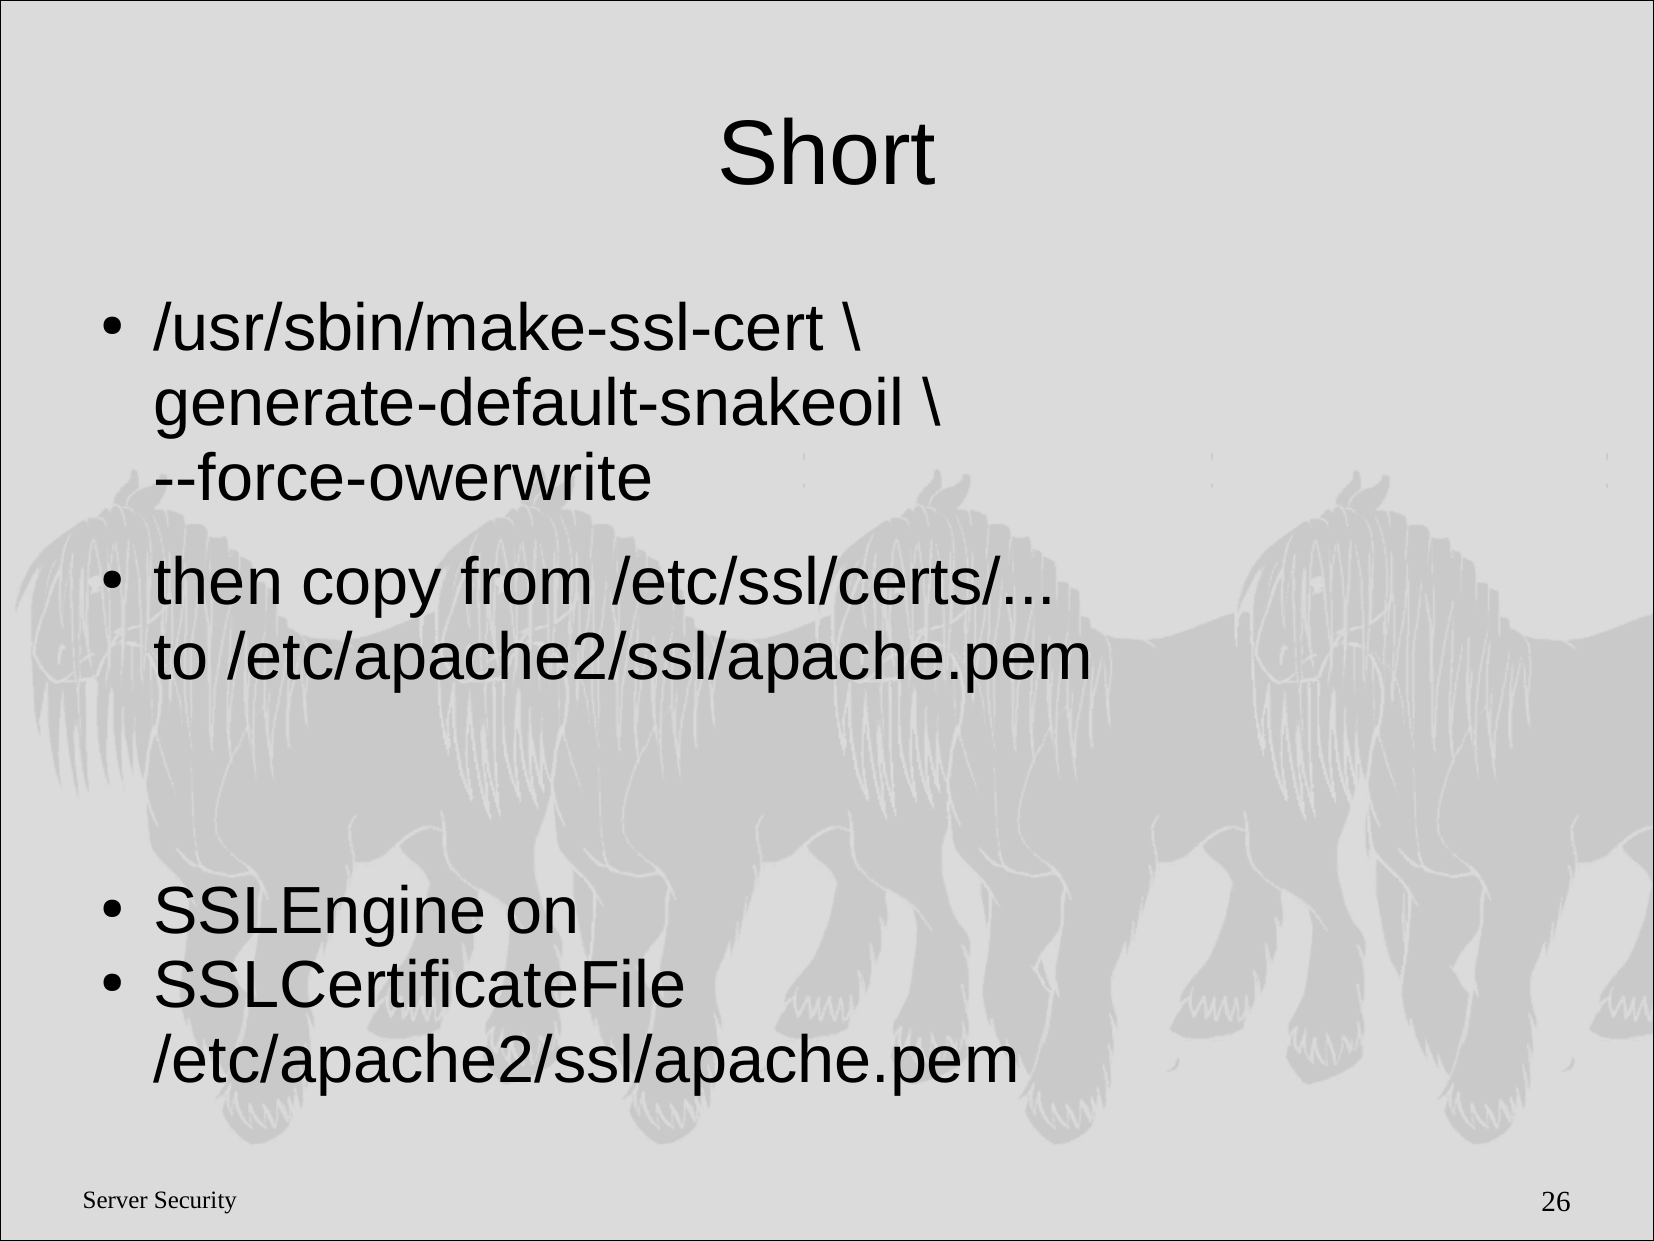

# Short
/usr/sbin/make-ssl-cert \
generate-default-snakeoil \
--force-owerwrite
then copy from /etc/ssl/certs/...
to /etc/apache2/ssl/apache.pem
SSLEngine on
SSLCertificateFile /etc/apache2/ssl/apache.pem